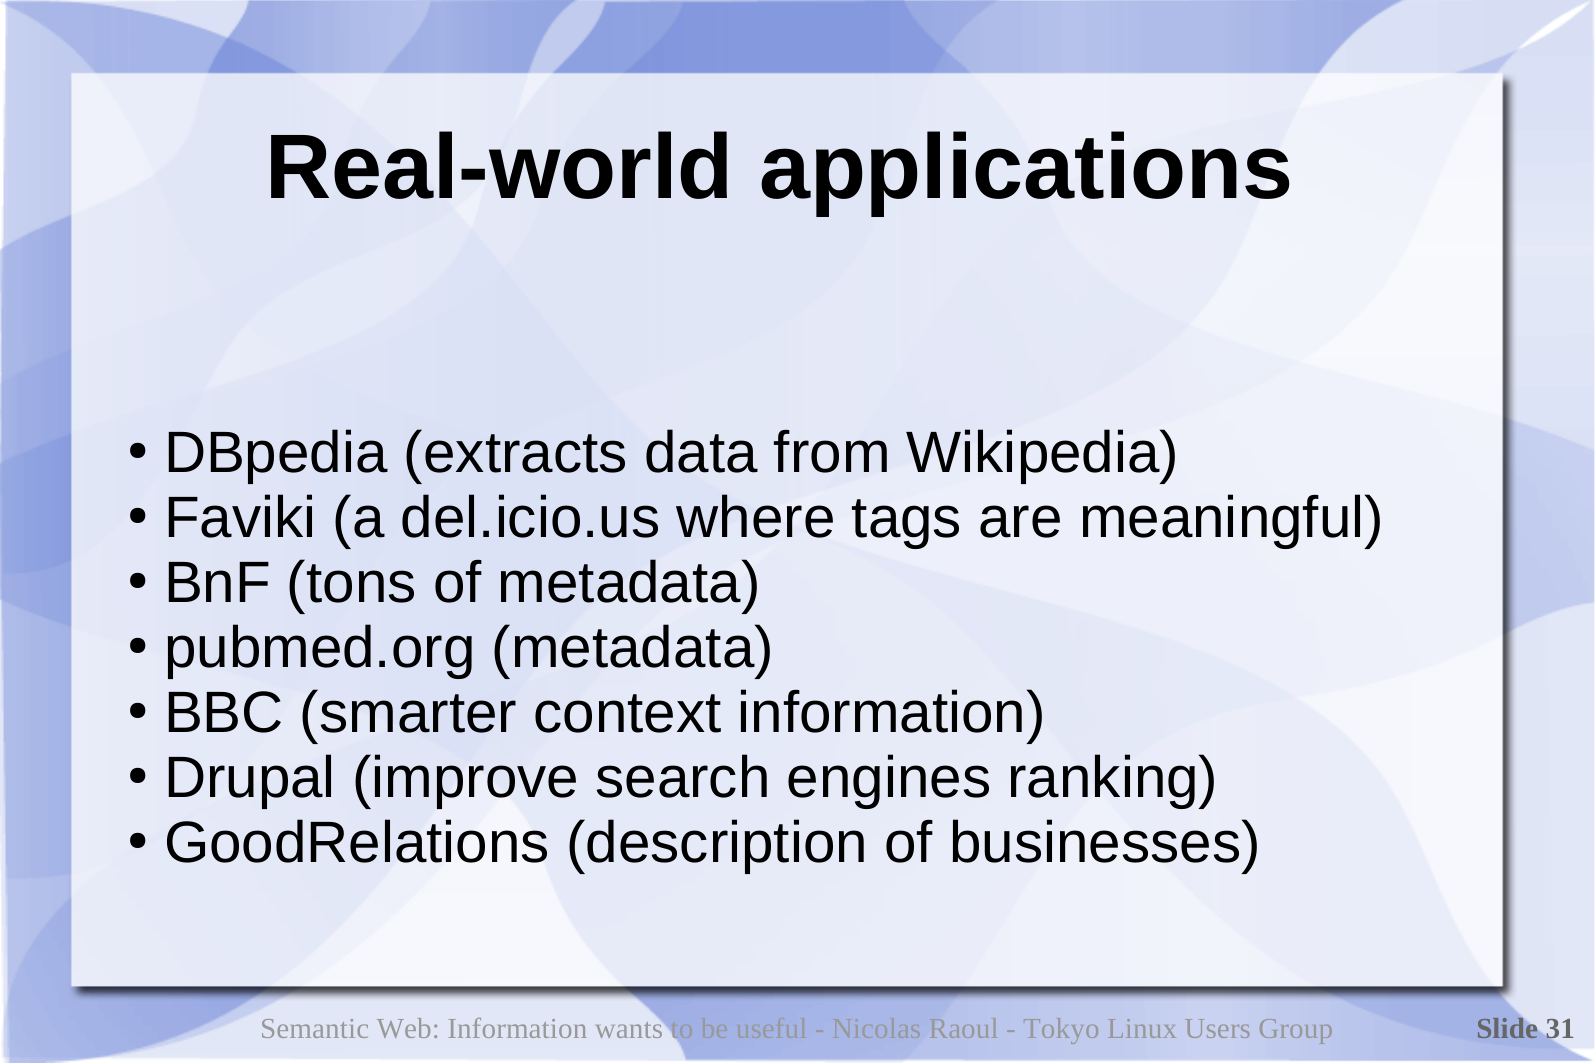

# Real-world applications
 DBpedia (extracts data from Wikipedia)
 Faviki (a del.icio.us where tags are meaningful)
 BnF (tons of metadata)
 pubmed.org (metadata)
 BBC (smarter context information)
 Drupal (improve search engines ranking)
 GoodRelations (description of businesses)
Semantic Web: Information wants to be useful - Nicolas Raoul - Tokyo Linux Users Group
31